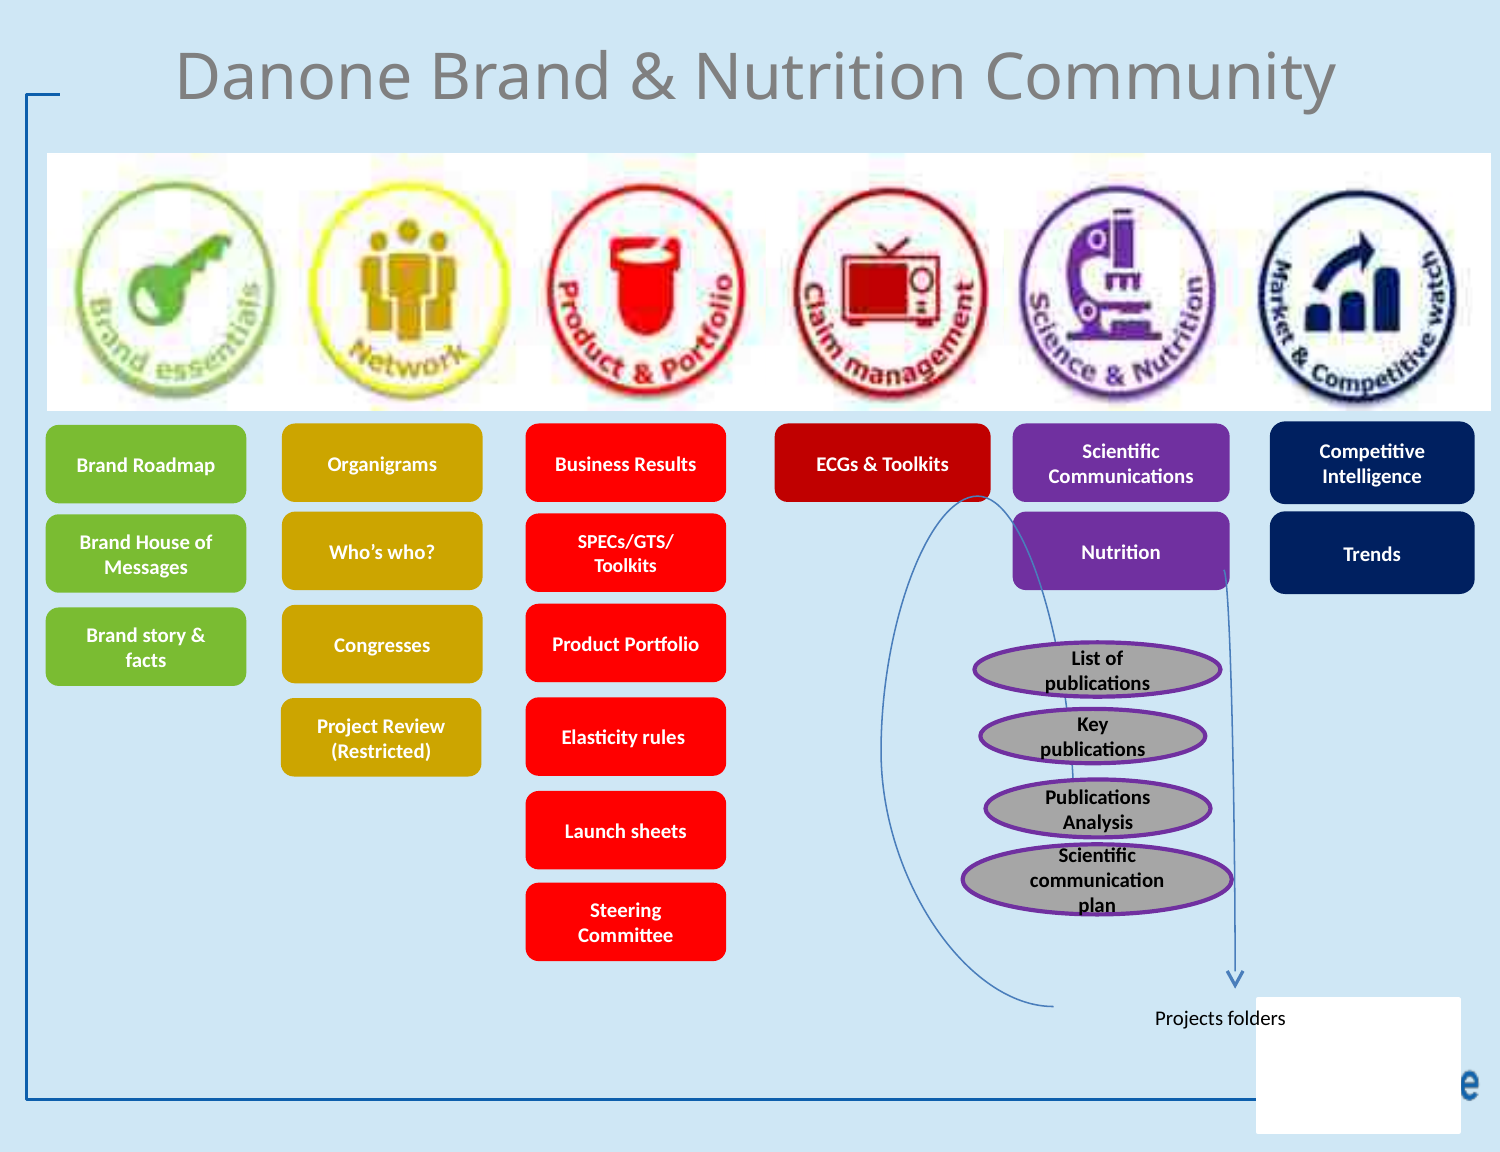

Danone Brand & Nutrition Community
Organigrams
Business Results
ECGs & Toolkits
Scientific Communications
Competitive Intelligence
Brand Roadmap
Who’s who?
Nutrition
SPECs/GTS/
Toolkits
Trends
Brand House of Messages
Product Portfolio
Product Catalogues & Portfolio
Congresses
Brand story & facts
List of publications
Elasticity rules
Project Review (Restricted)
Key publications
Publications Analysis
Launch sheets
Scientific communication plan
Steering Committee
Projects folders